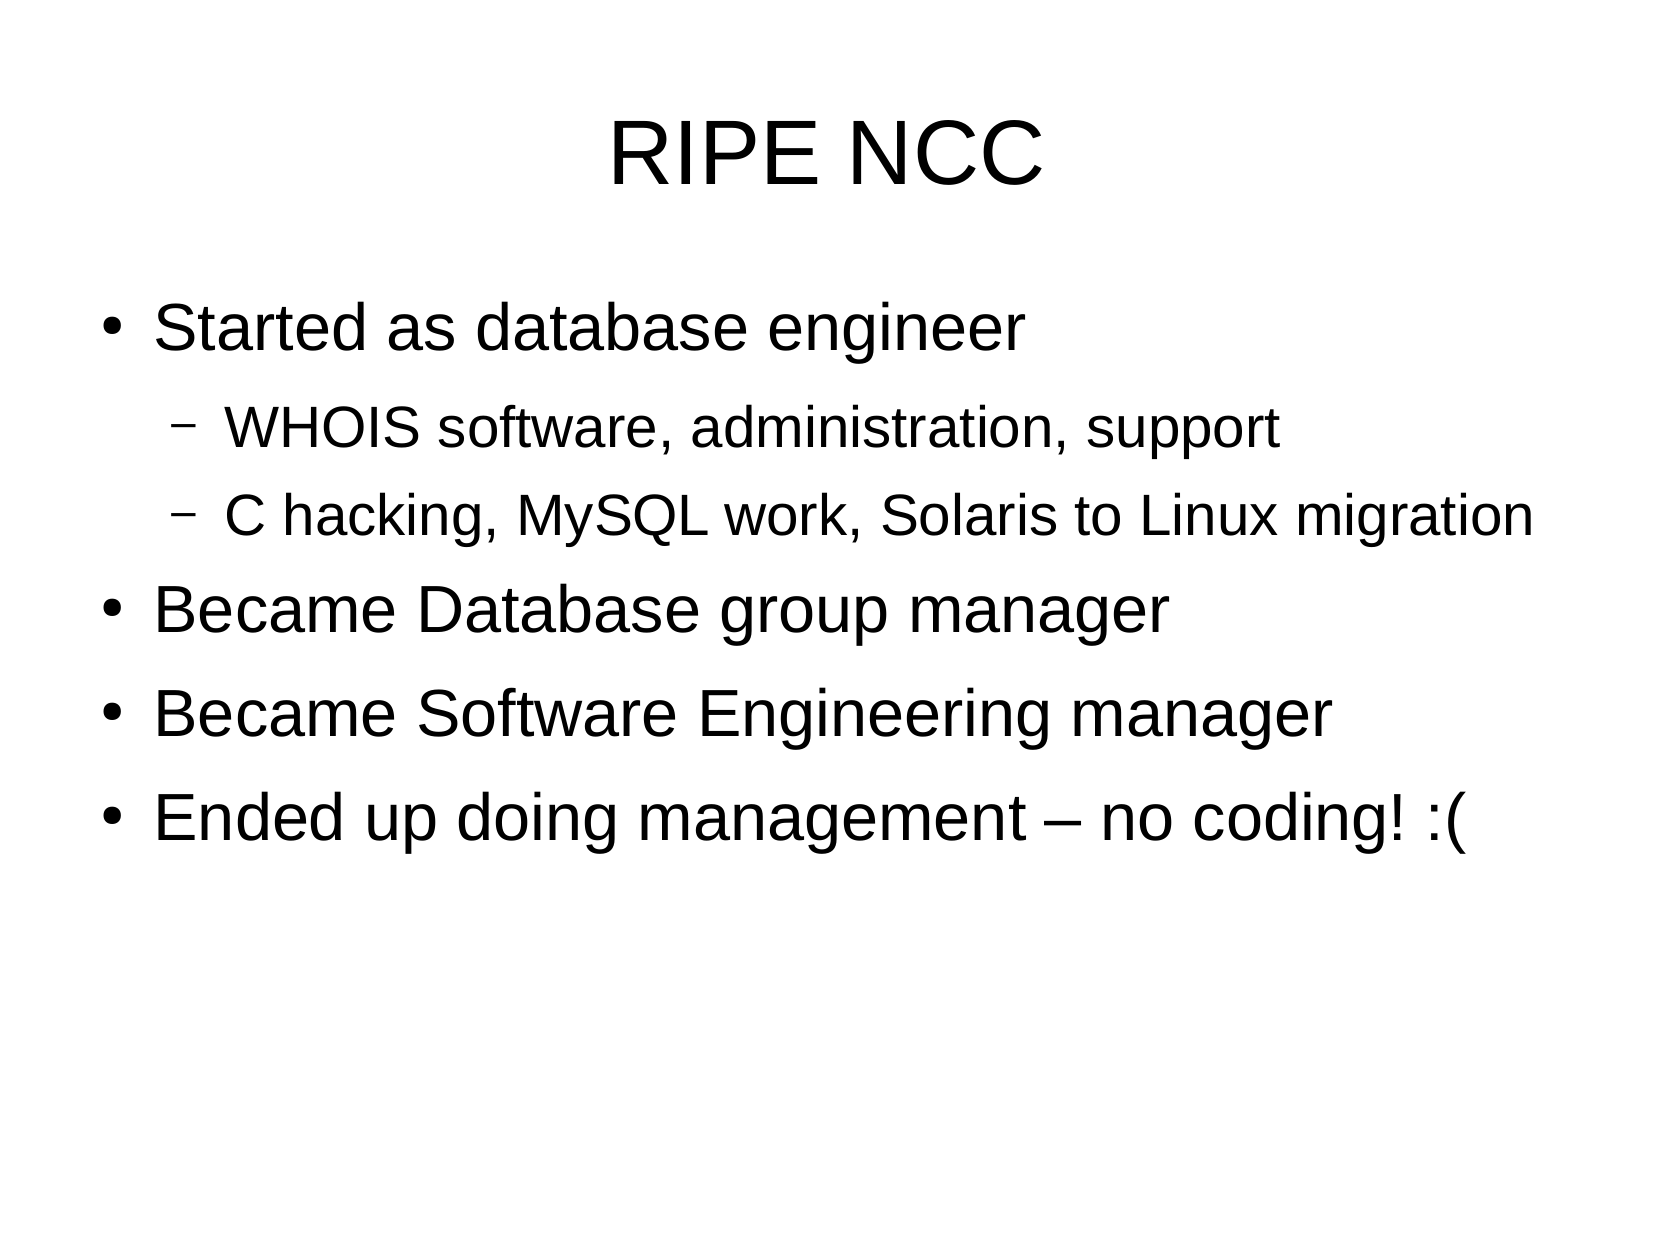

# RIPE NCC
Started as database engineer
WHOIS software, administration, support
C hacking, MySQL work, Solaris to Linux migration
Became Database group manager
Became Software Engineering manager
Ended up doing management – no coding! :(